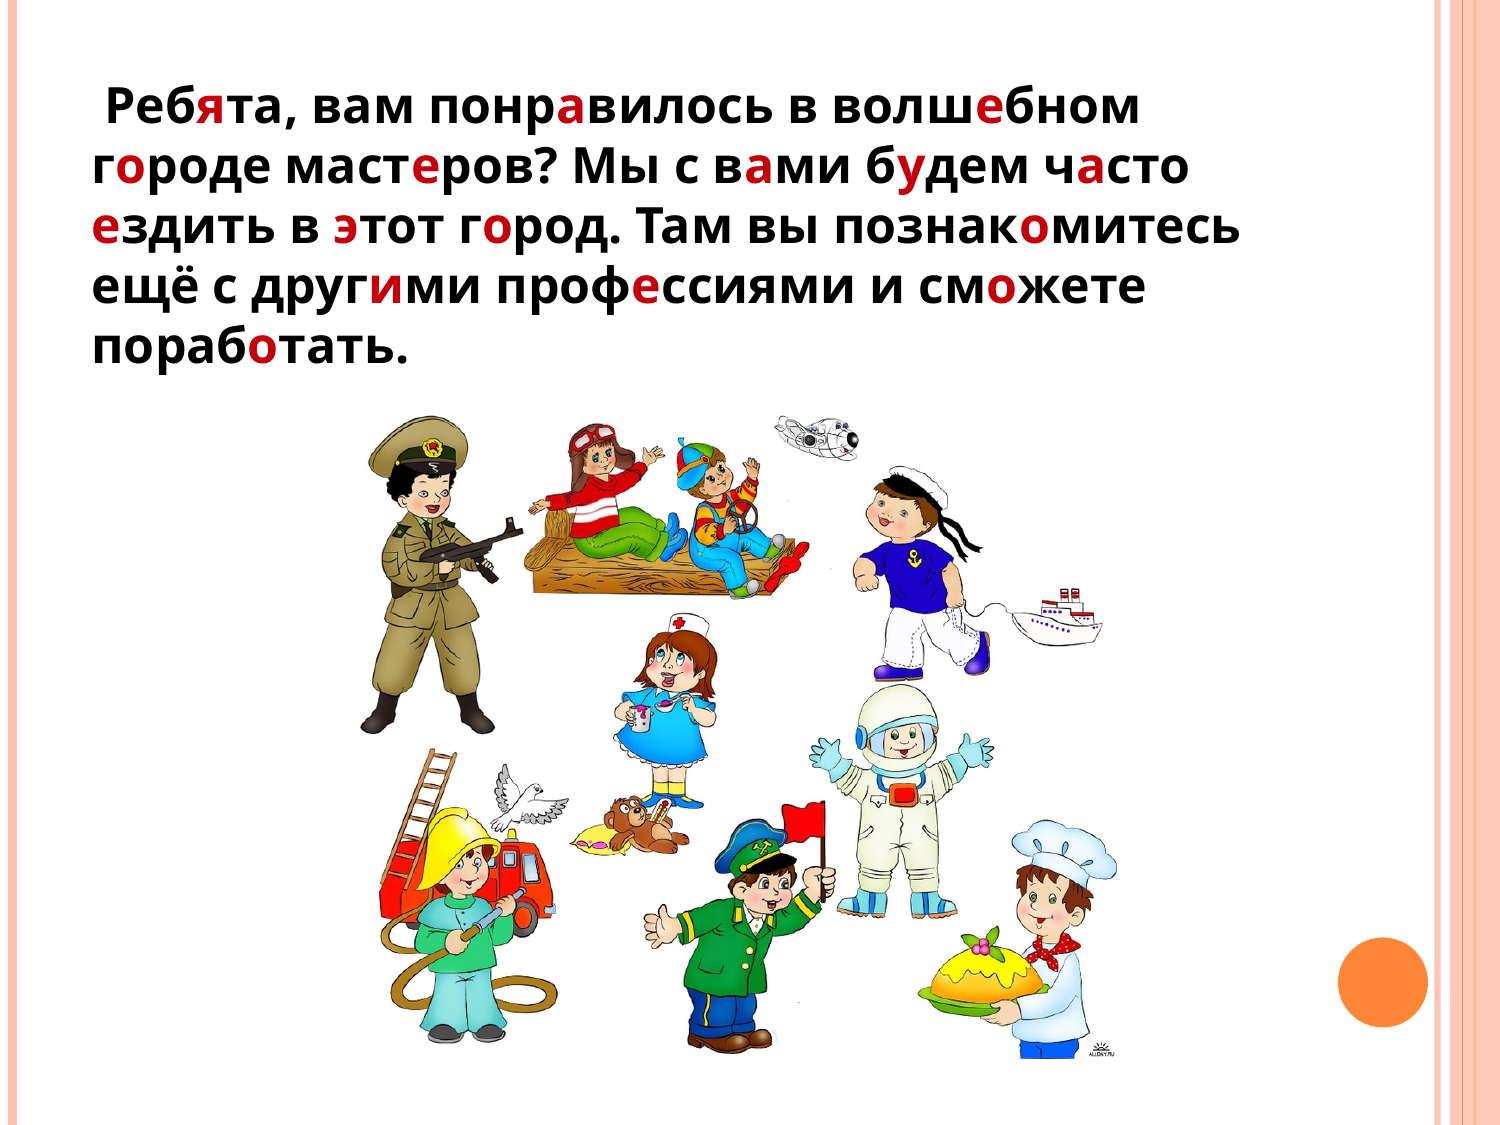

#
 Ребята, вам понравилось в волшебном городе мастеров? Мы с вами будем часто ездить в этот город. Там вы познакомитесь ещё с другими профессиями и сможете поработать.